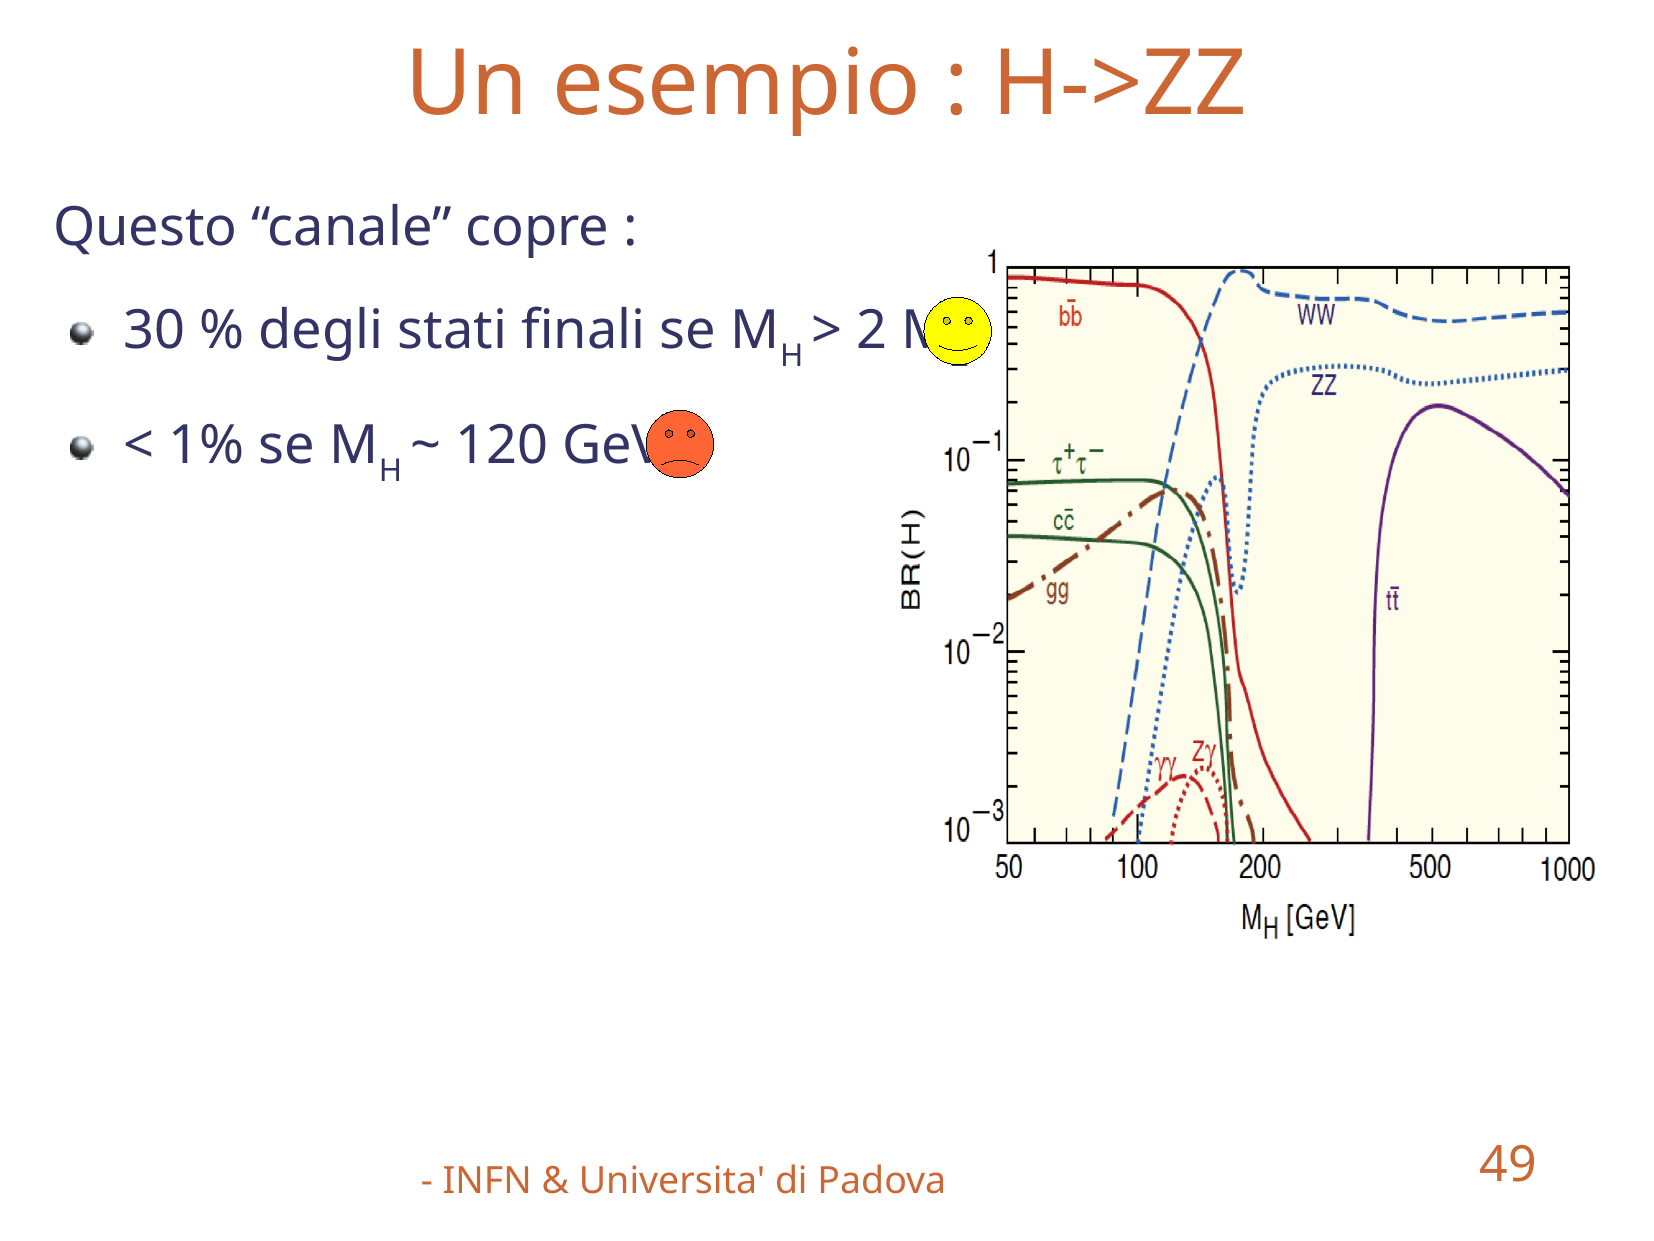

# Un esempio : H->ZZ
Questo “canale” copre :
30 % degli stati finali se MH > 2 MZ
< 1% se MH ~ 120 GeV
49